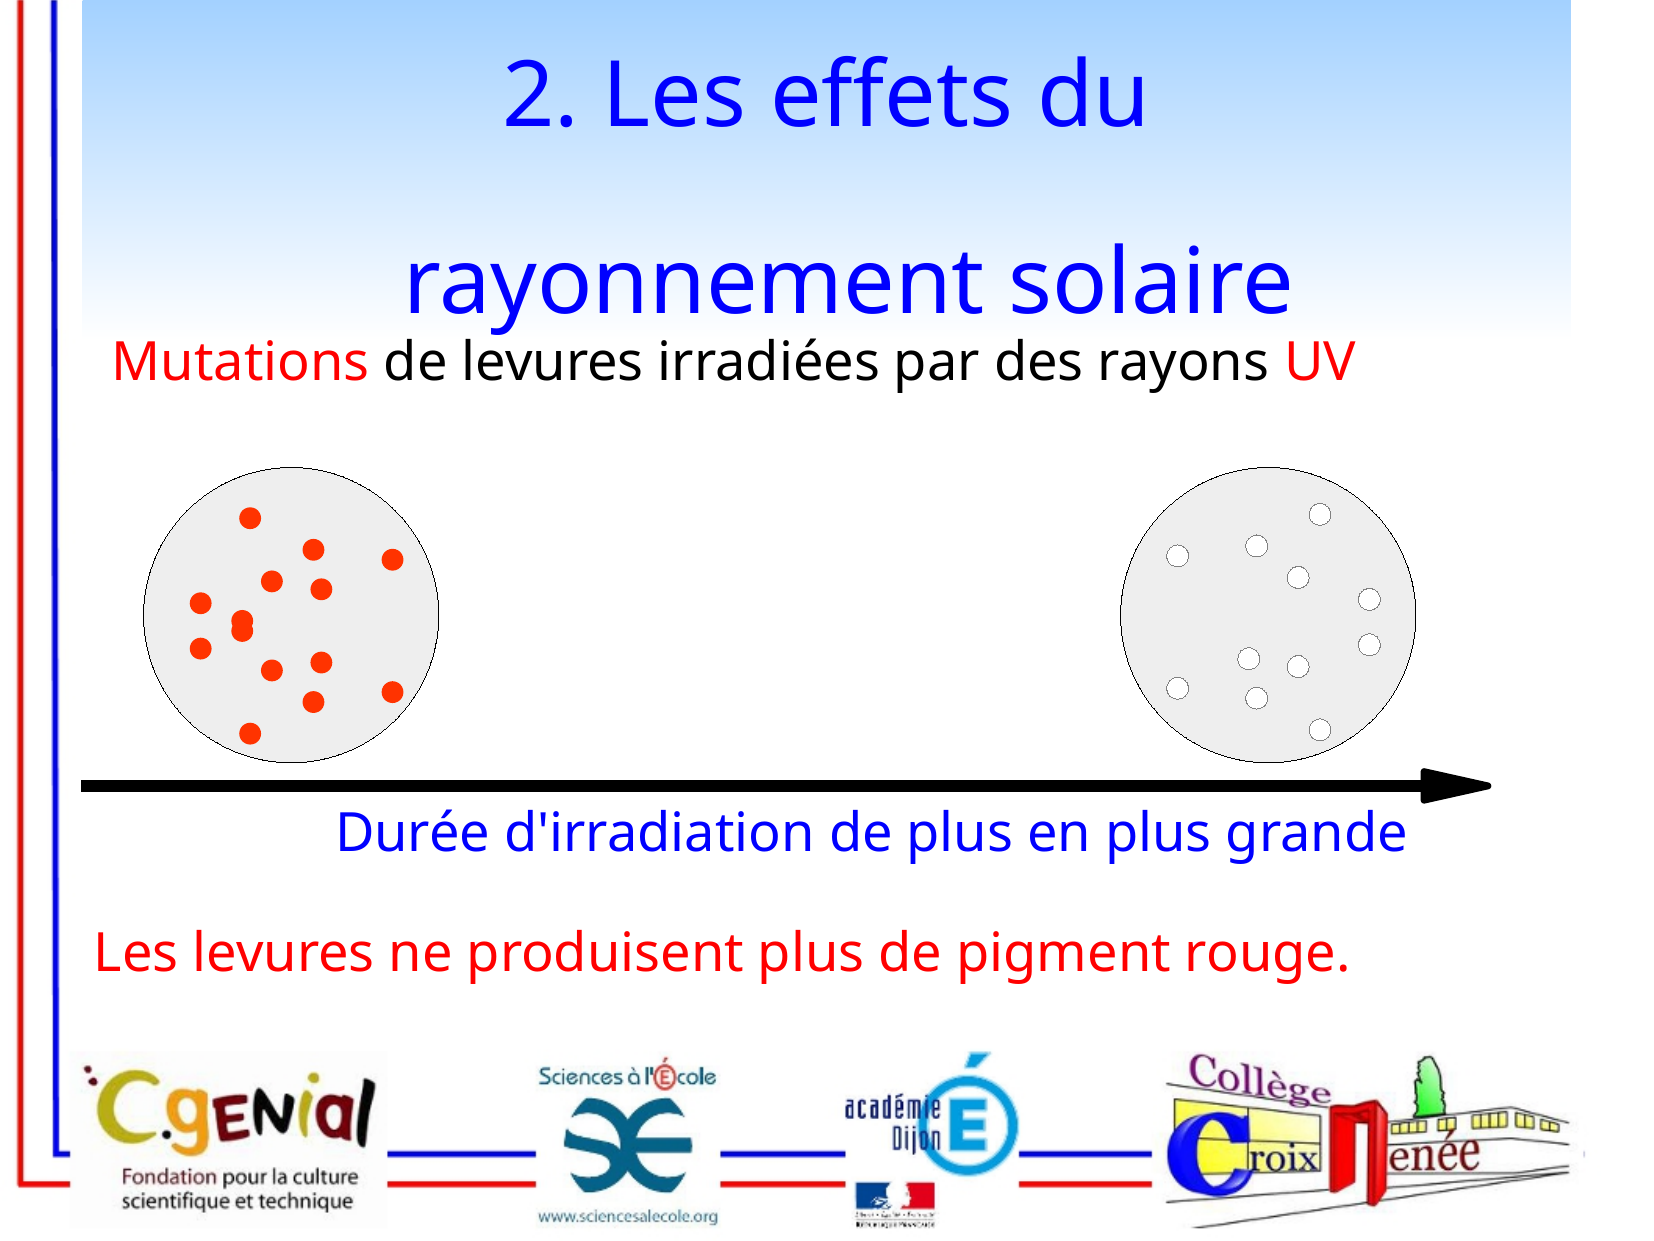

# 2. Les effets du rayonnement solaire
Mutations de levures irradiées par des rayons UV
Durée d'irradiation de plus en plus grande
Les levures ne produisent plus de pigment rouge.